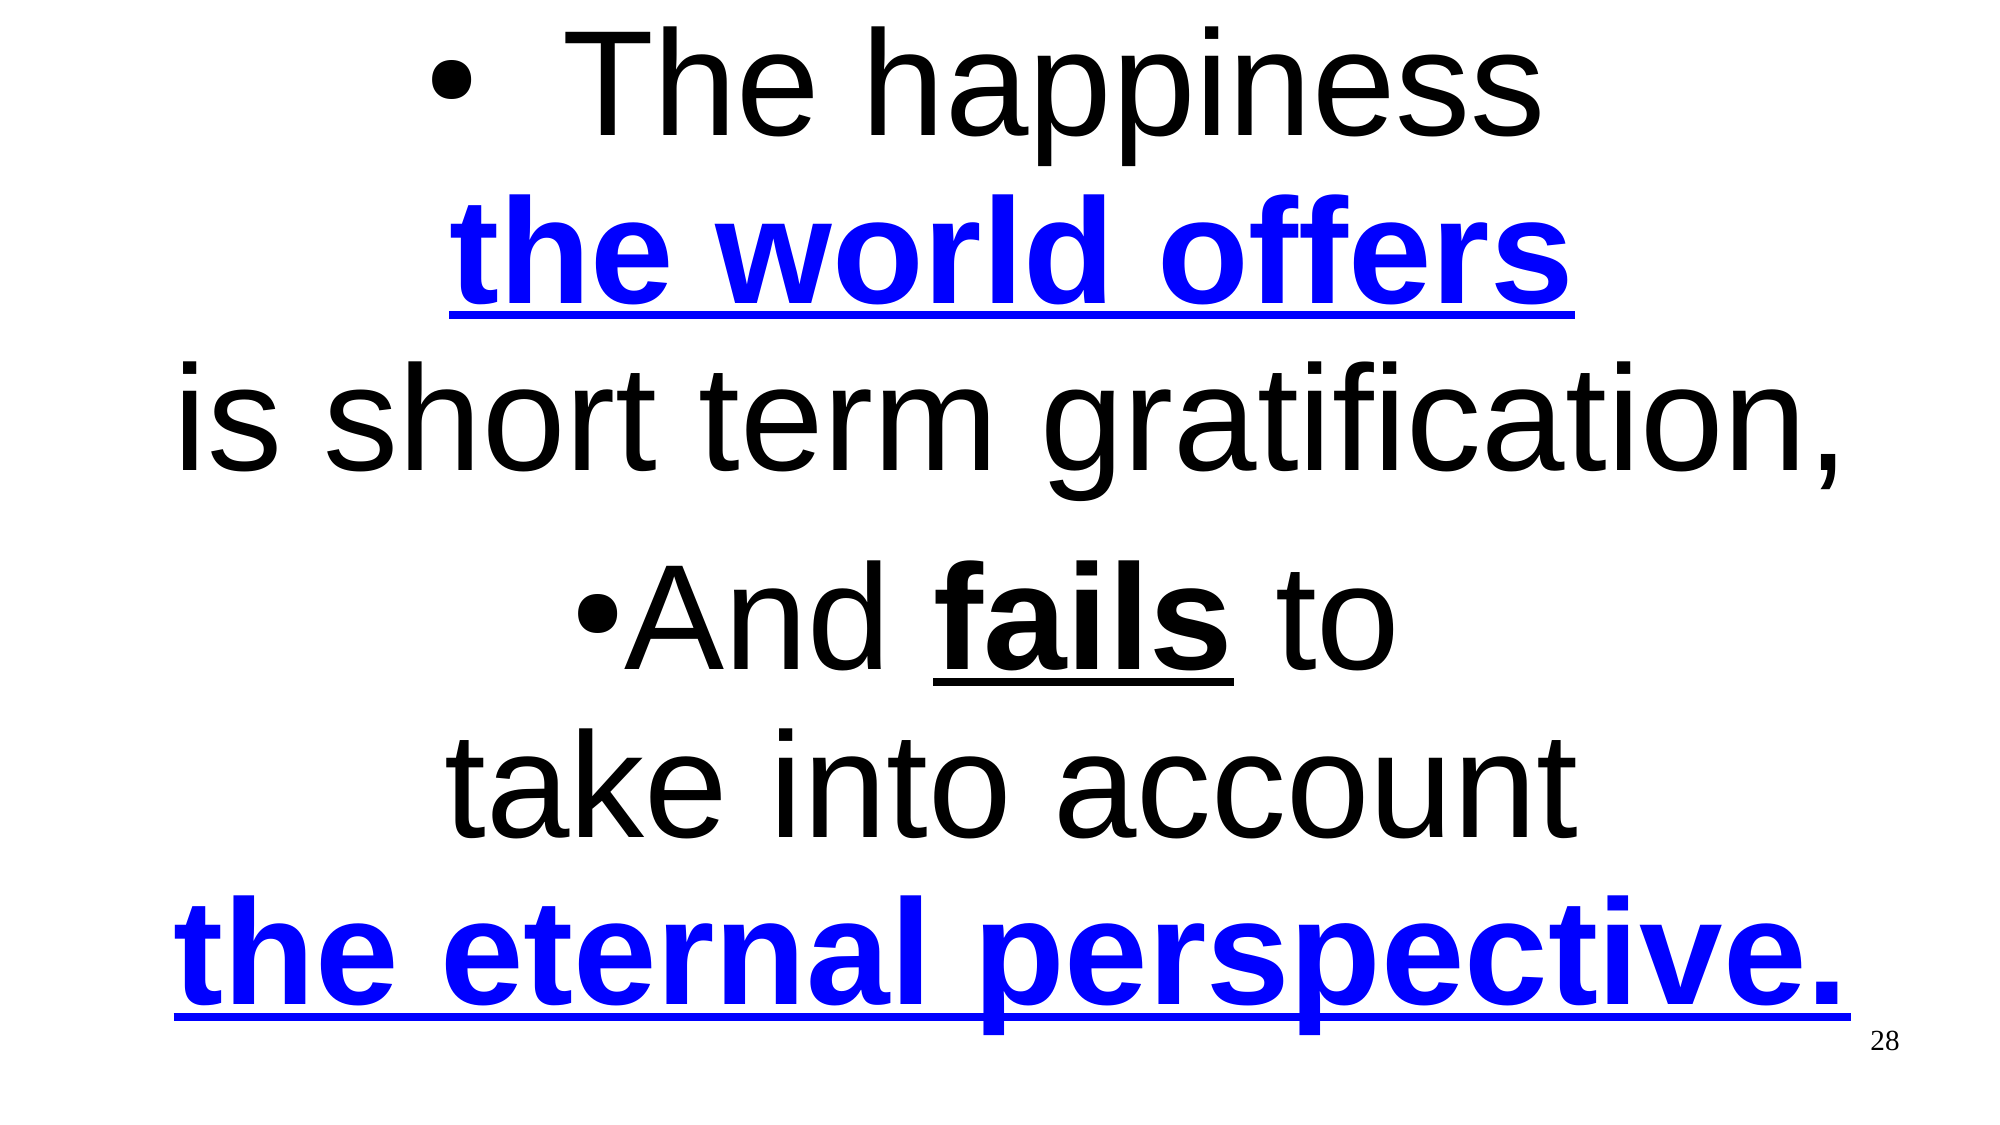

# The happiness the world offers is short term gratification,
And fails to
take into account
the eternal perspective.
28